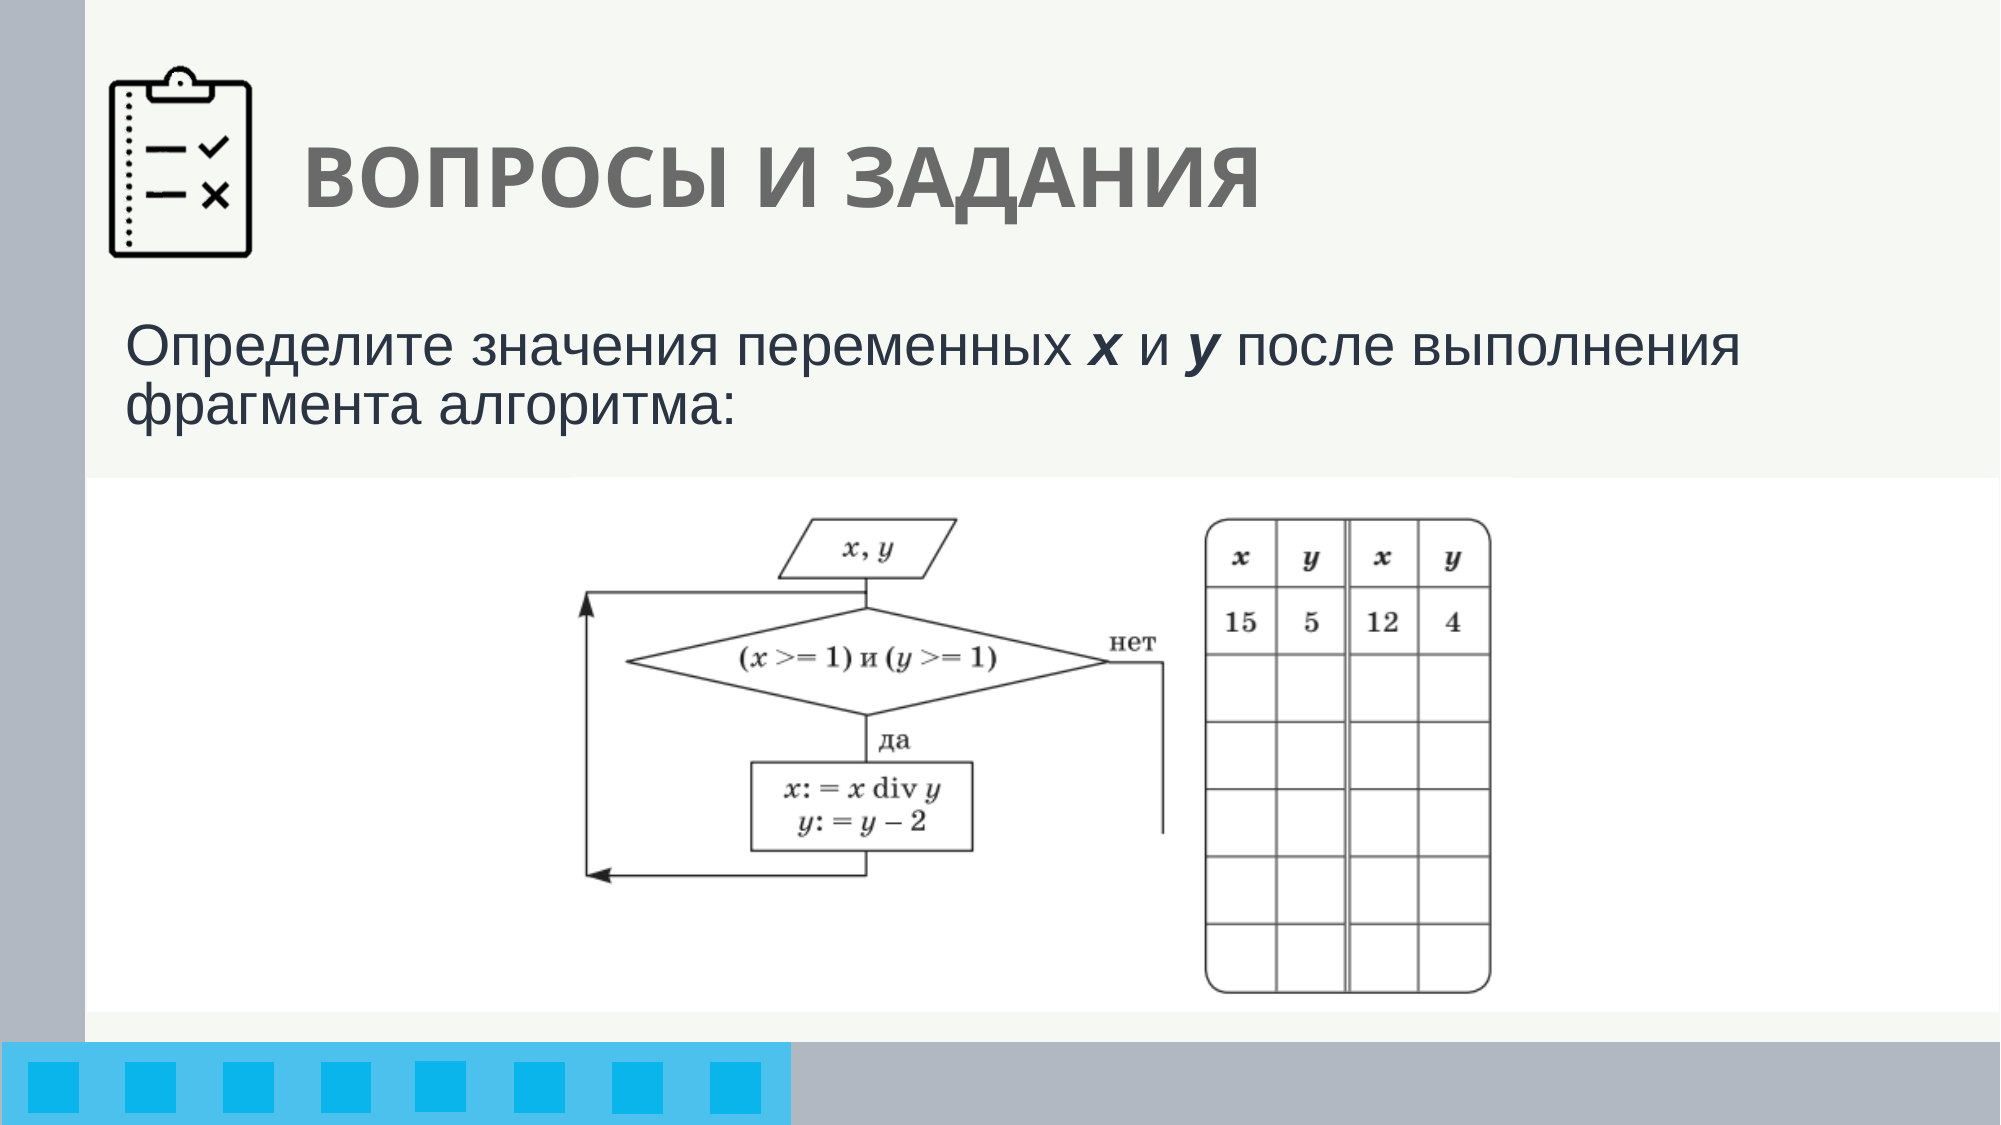

# ВОПРОСЫ И ЗАДАНИЯ
Определите значения переменных x и y после выполнения фрагмента алгоритма: